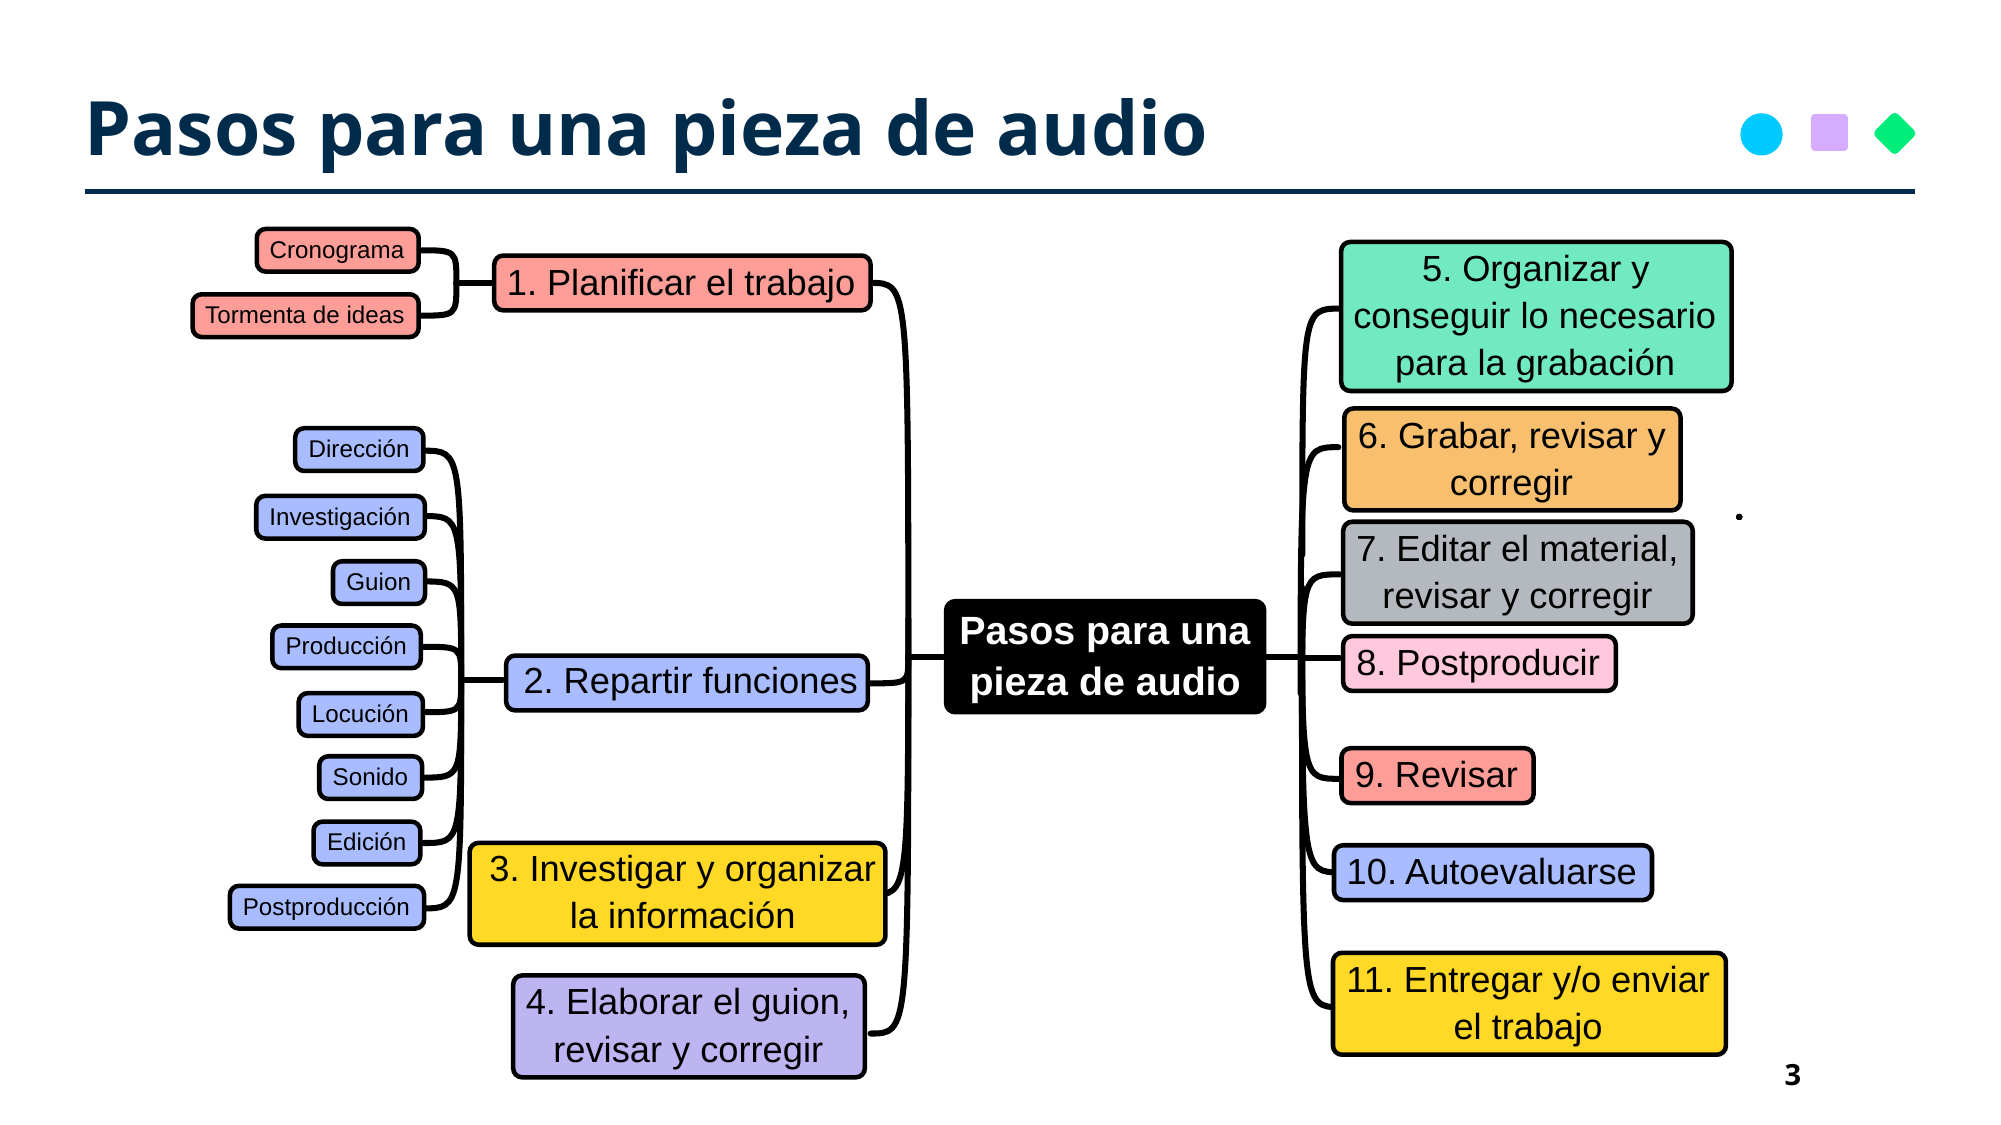

# Pasos para una pieza de audio